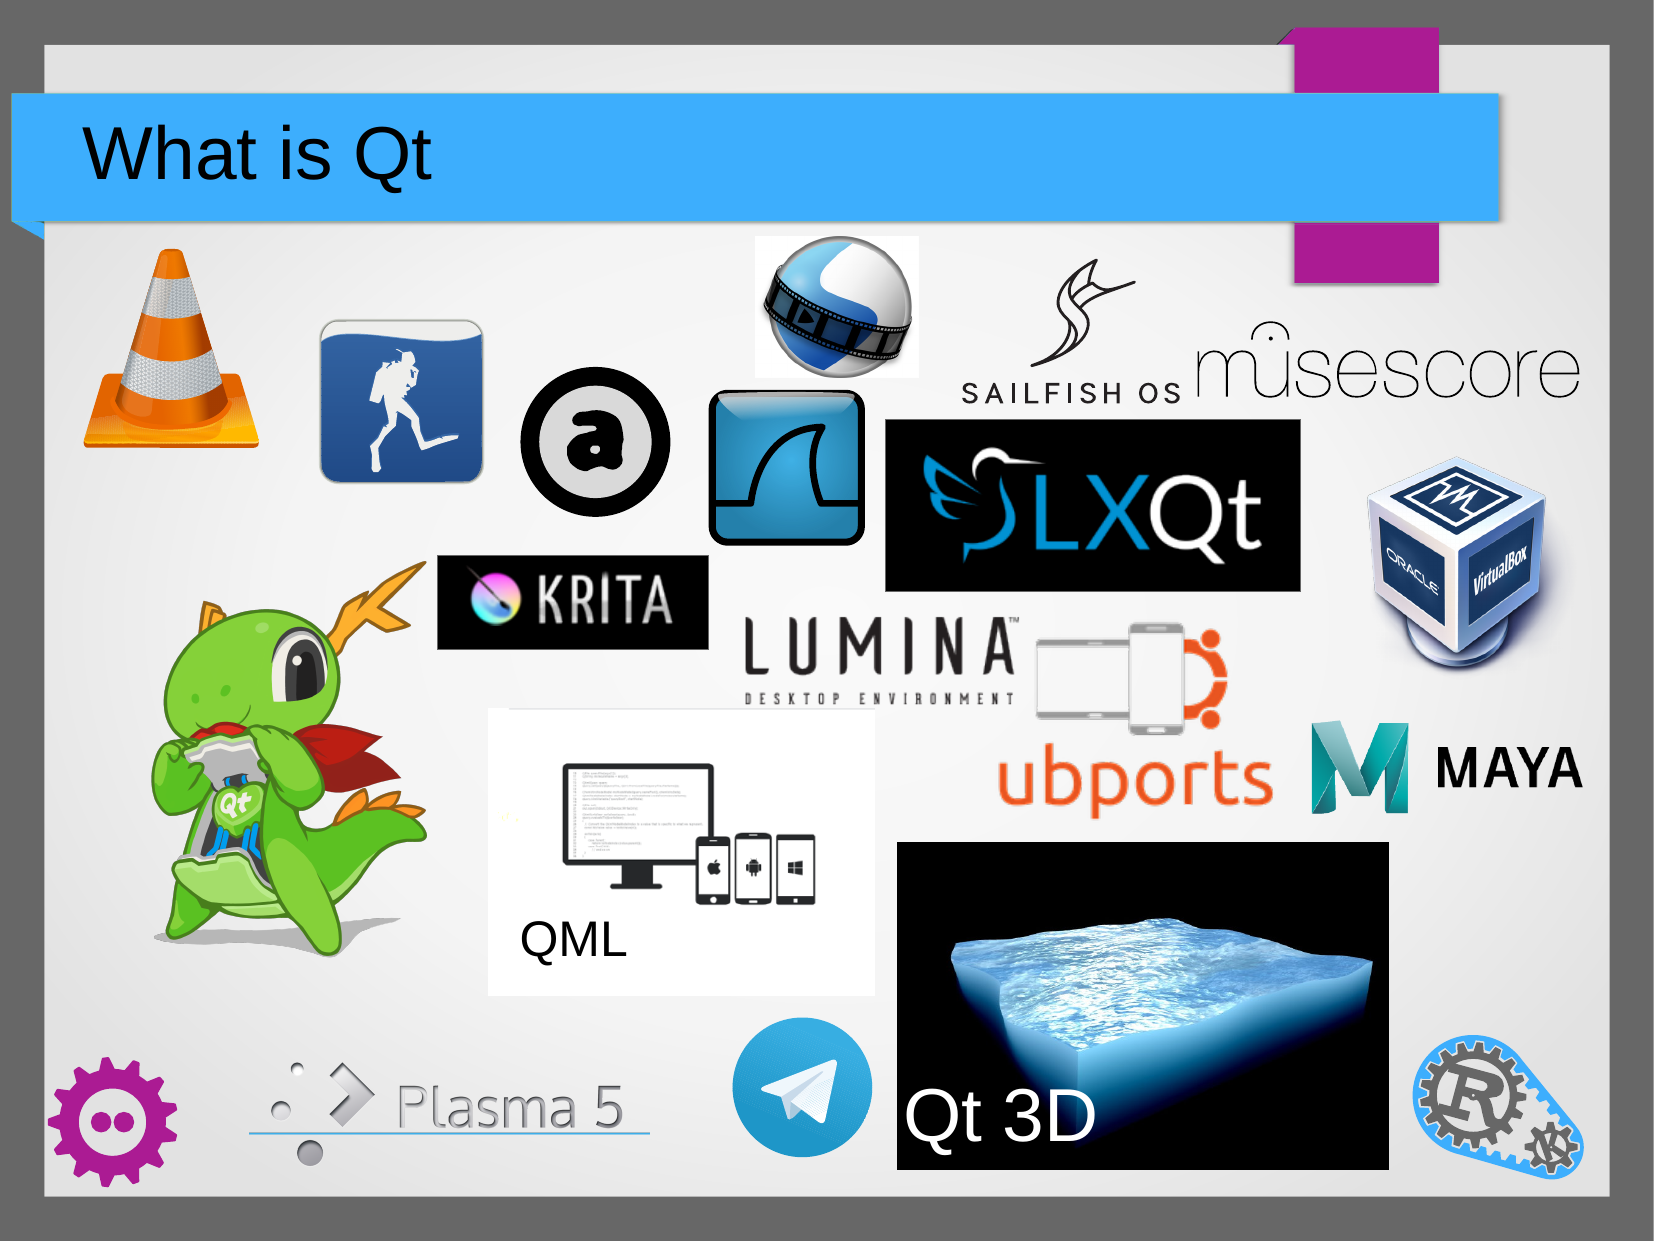

# What is Qt
QML
Qt 3D